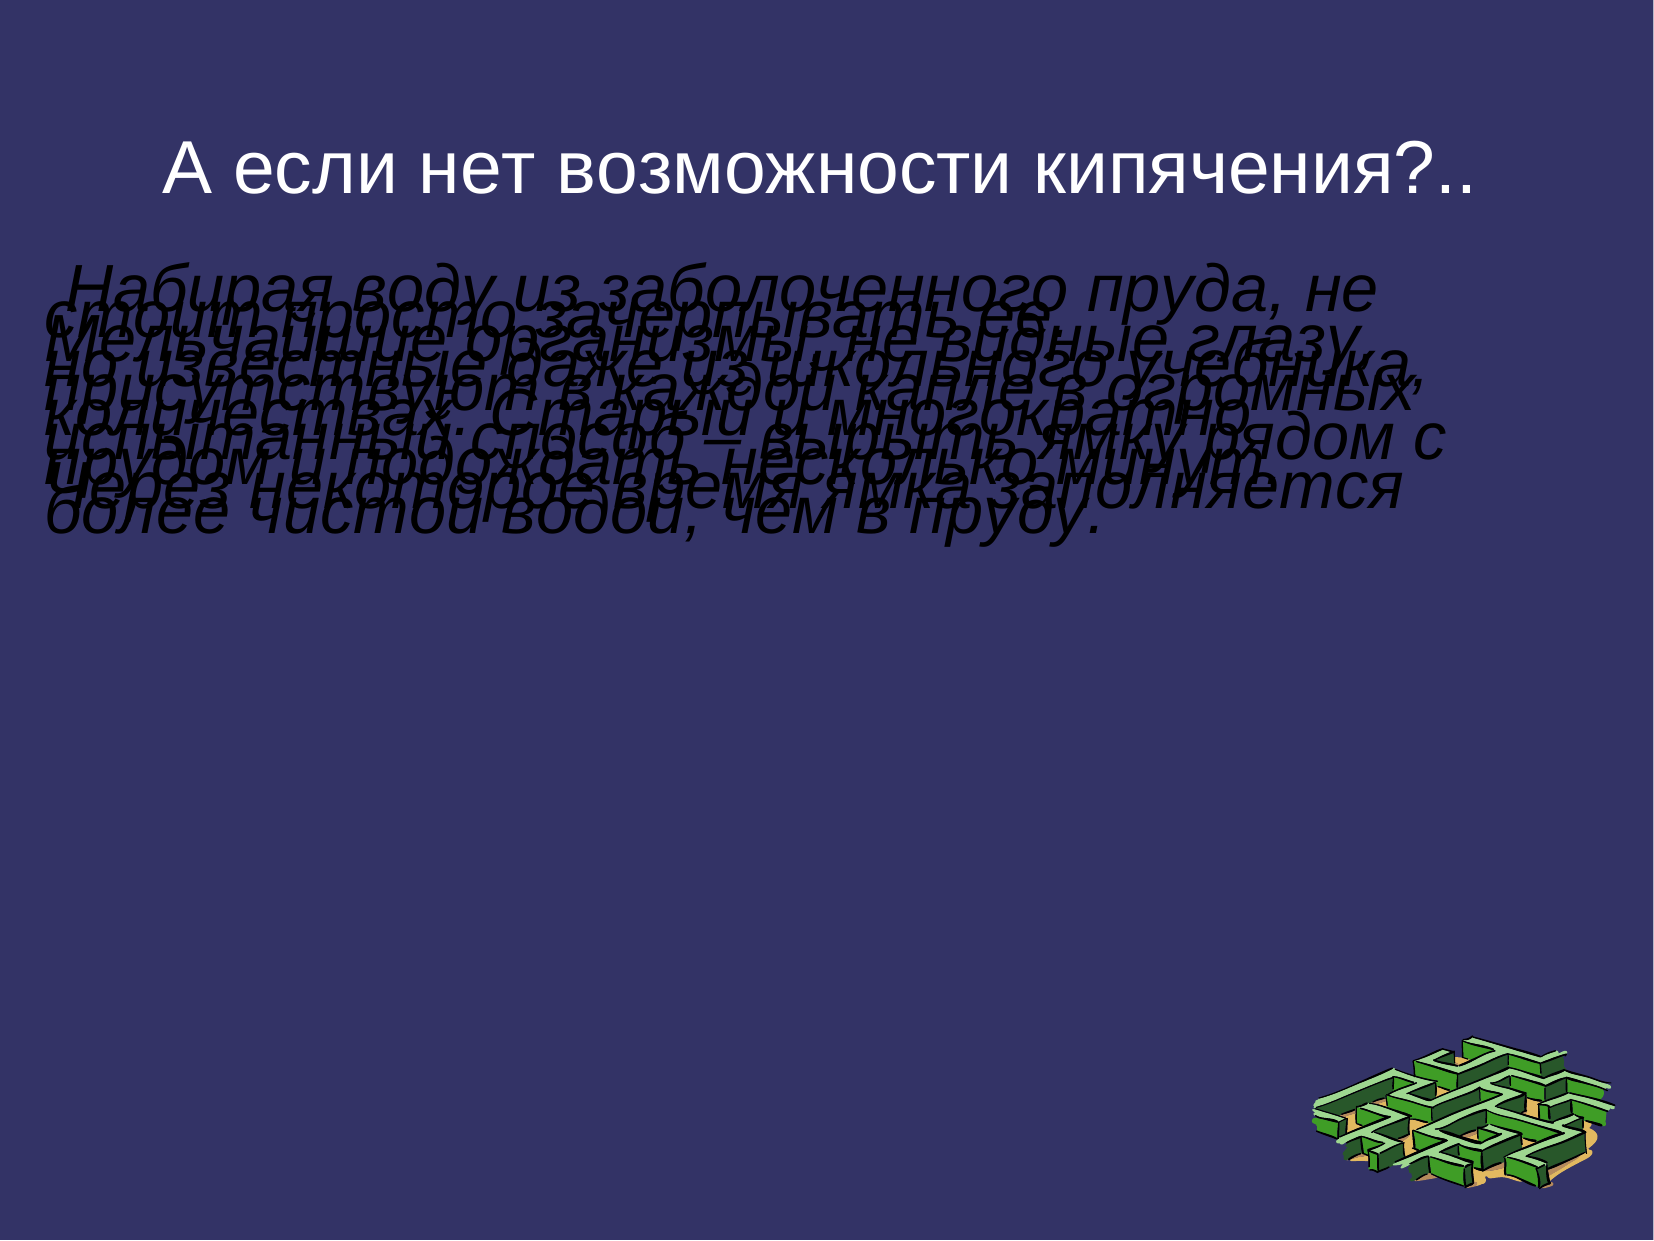

А если нет возможности кипячения?..
 Набирая воду из заболоченного пруда, не стоит просто зачерпывать ее. Мельчайшие организмы, не видные глазу, но известные даже из школьного учебника, присутствуют в каждой капле в огромных	количествах. Старый и многократно испытанный способ – вырыть ямку рядом с прудом и подождать несколько минут. Через некоторое время ямка заполняется более чистой водой, чем в пруду.